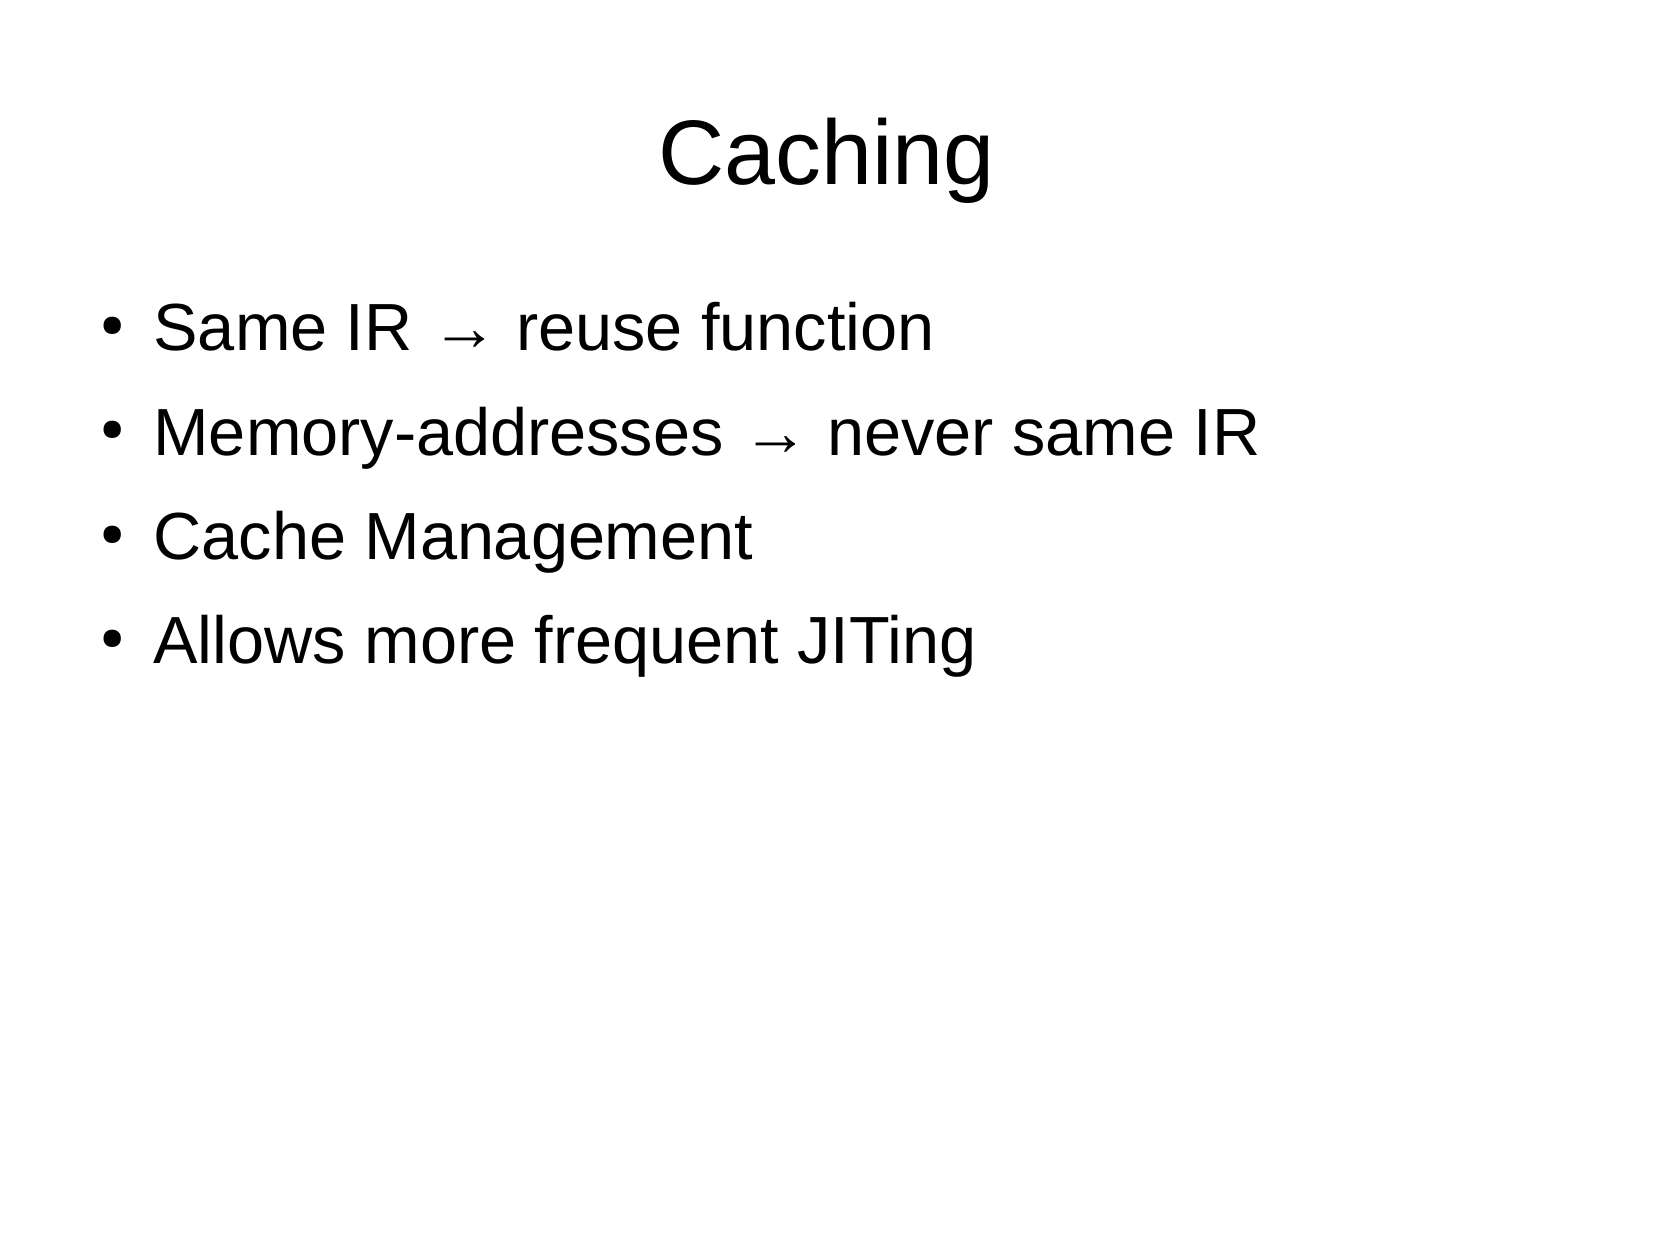

# Caching
Same IR → reuse function
Memory-addresses → never same IR
Cache Management
Allows more frequent JITing